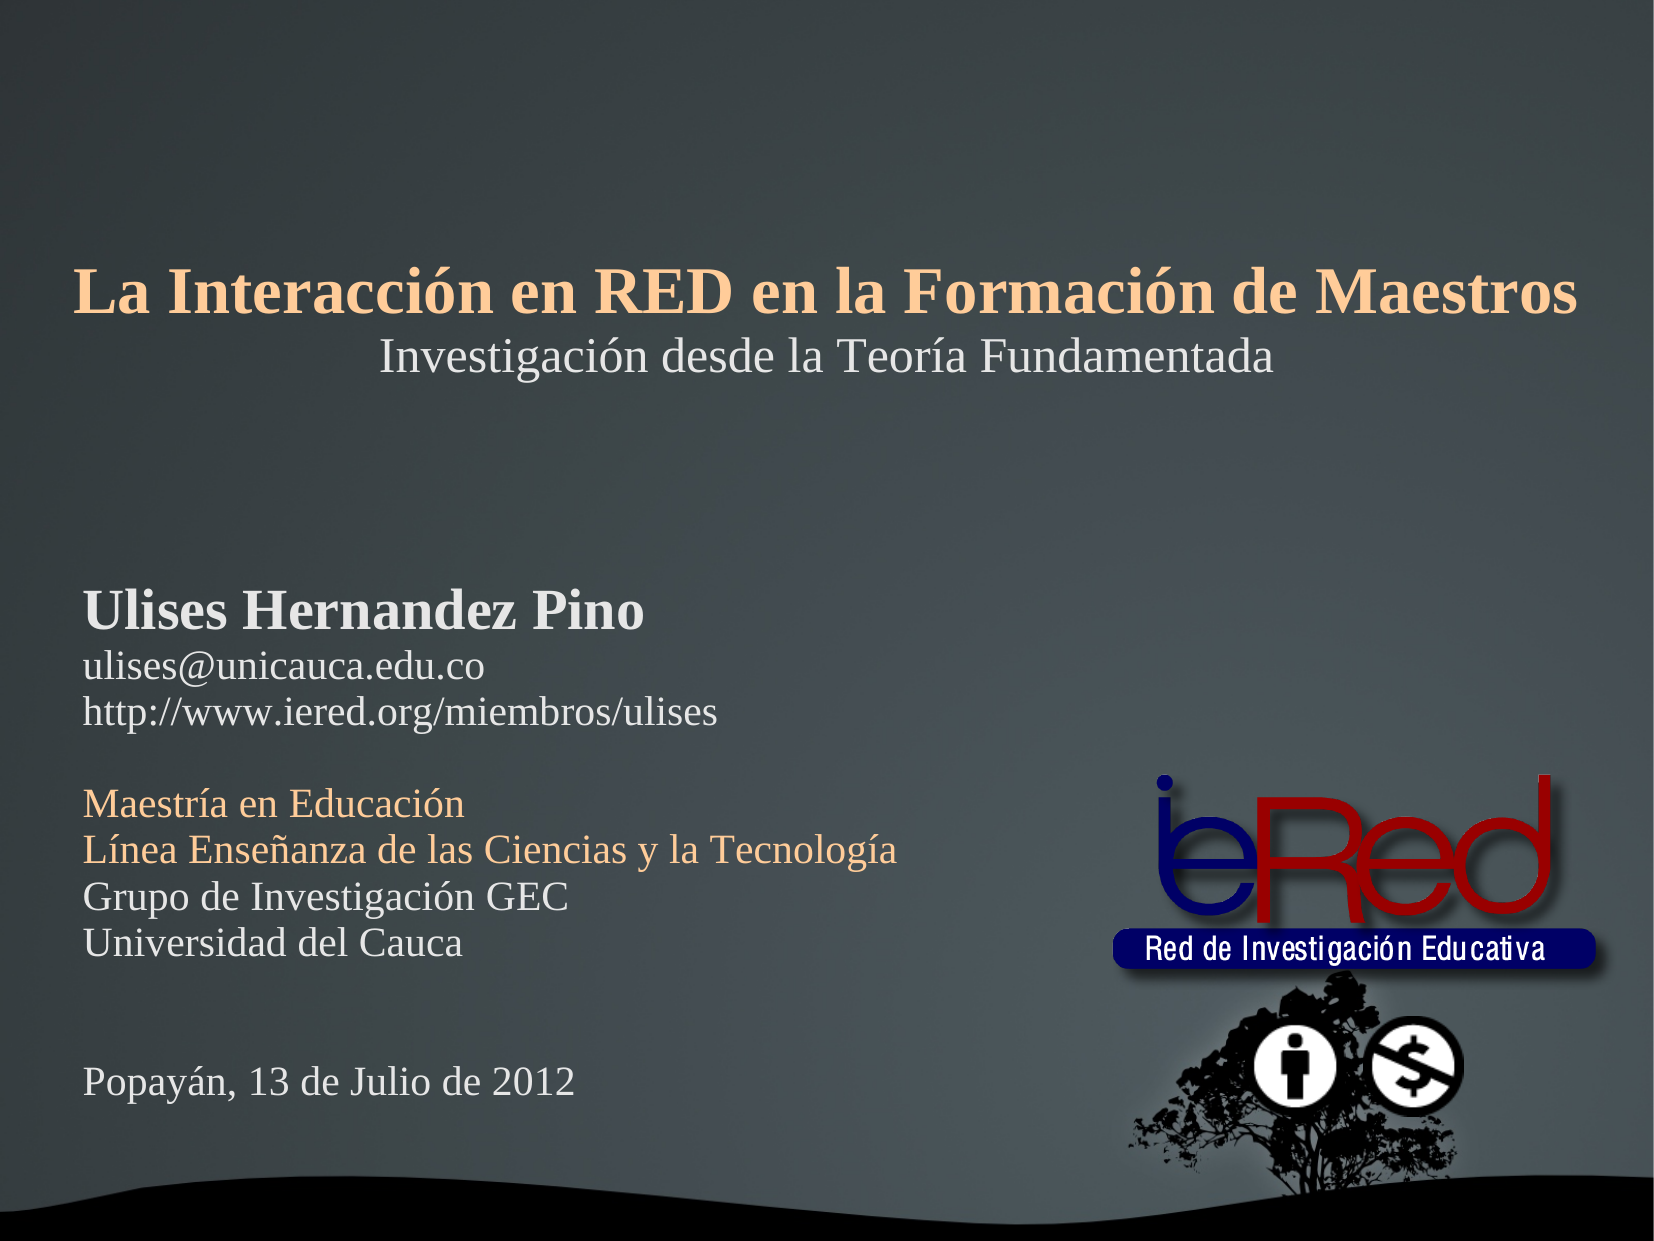

# La Interacción en RED en la Formación de Maestros Investigación desde la Teoría Fundamentada
Ulises Hernandez Pino
ulises@unicauca.edu.co
http://www.iered.org/miembros/ulises
Maestría en Educación
Línea Enseñanza de las Ciencias y la Tecnología
Grupo de Investigación GEC
Universidad del Cauca
Popayán, 13 de Julio de 2012